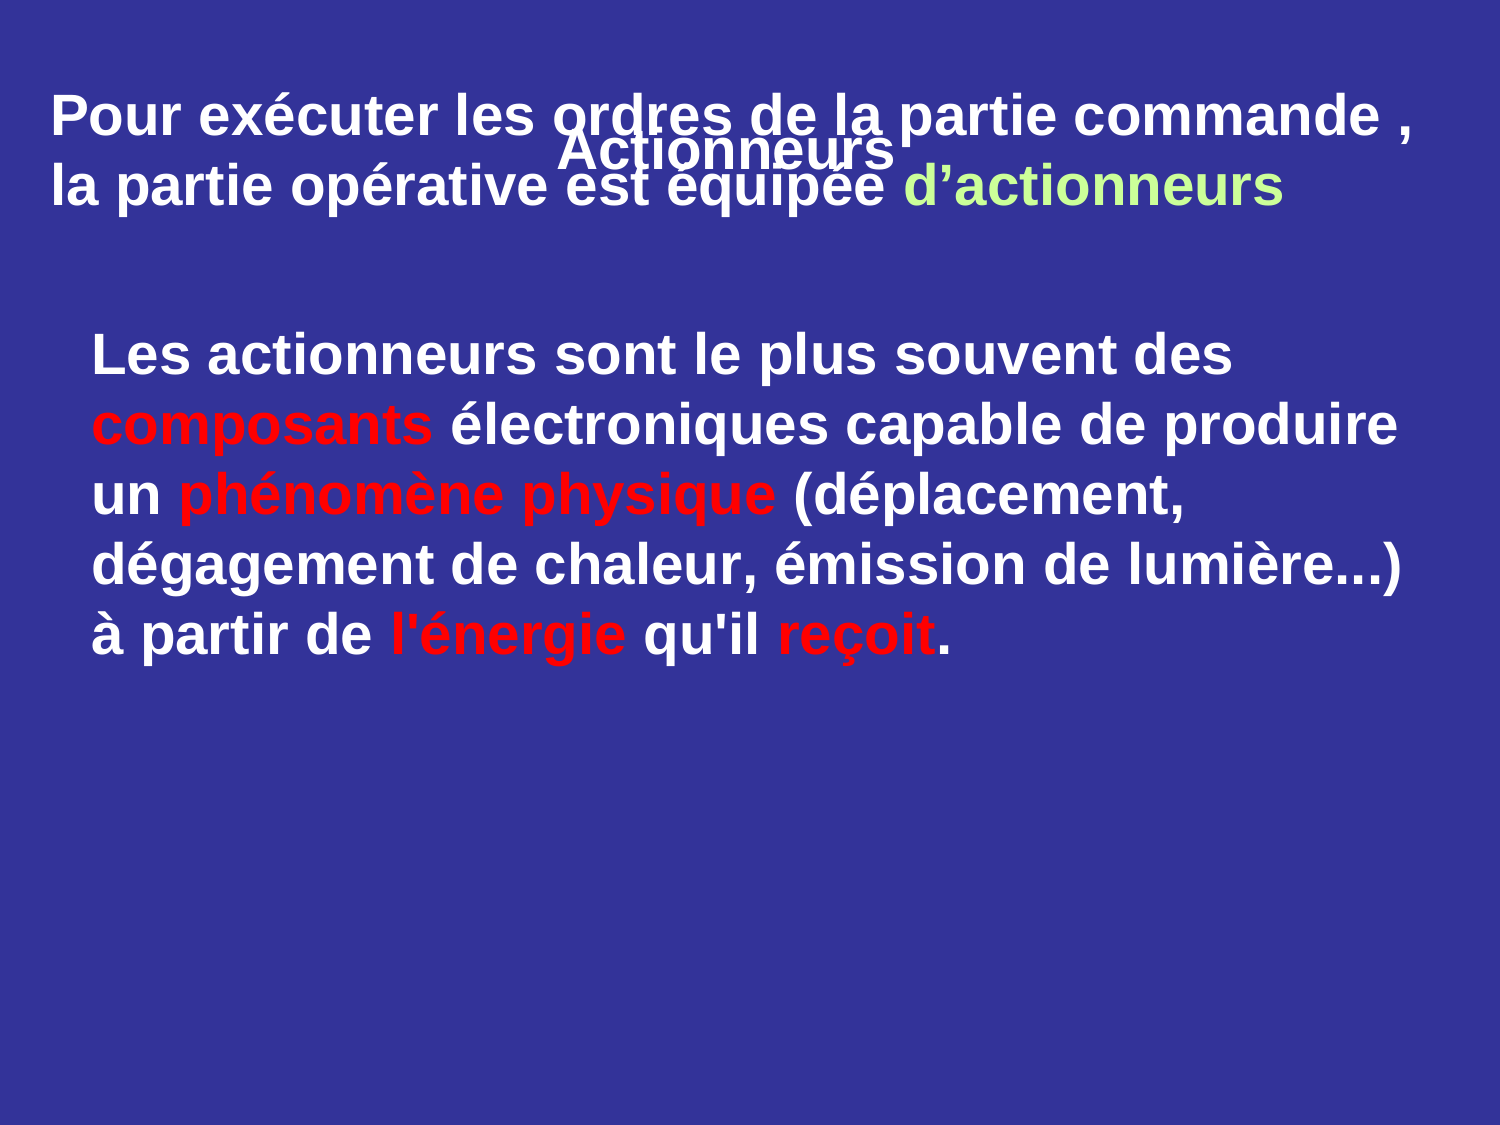

Pour exécuter les ordres de la partie commande , la partie opérative est équipée d’actionneurs
Actionneurs
Les actionneurs sont le plus souvent des composants électroniques capable de produire un phénomène physique (déplacement, dégagement de chaleur, émission de lumière...) à partir de l'énergie qu'il reçoit.